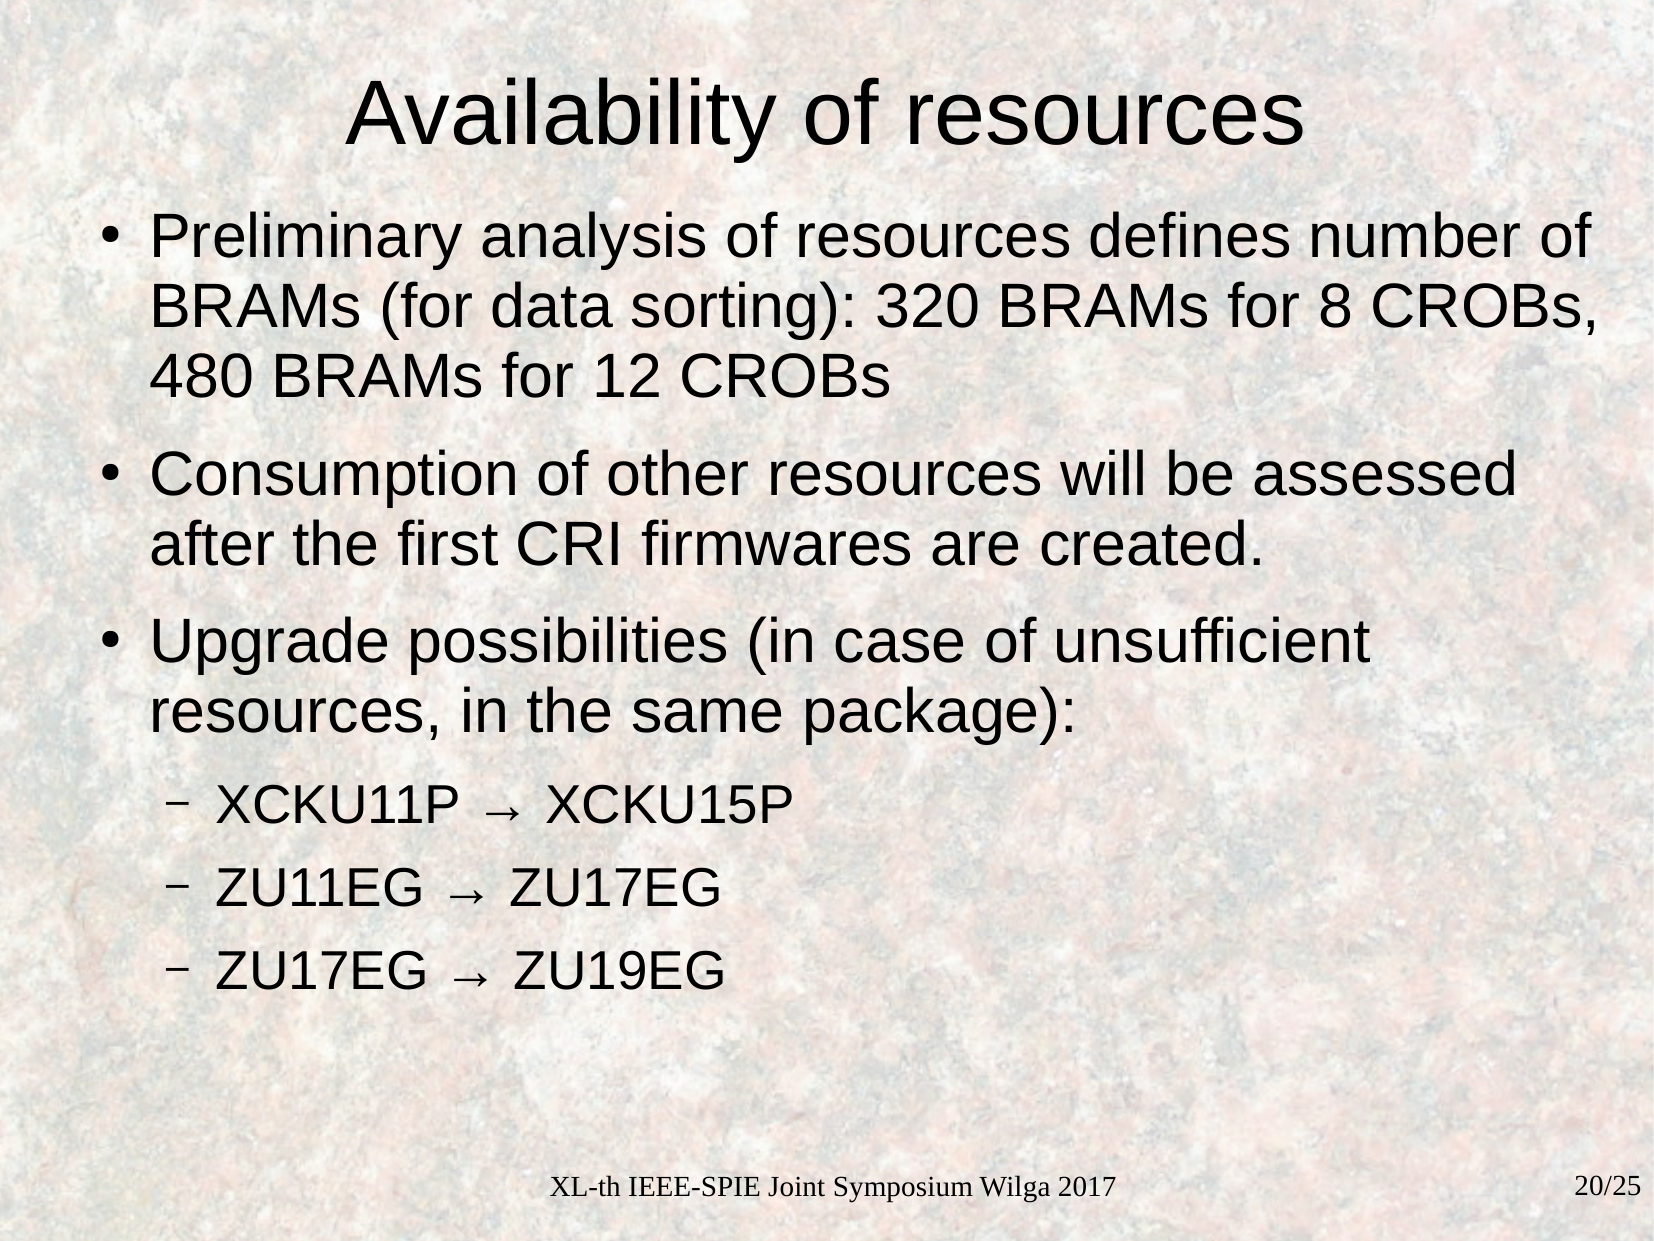

# Availability of resources
Preliminary analysis of resources defines number of BRAMs (for data sorting): 320 BRAMs for 8 CROBs, 480 BRAMs for 12 CROBs
Consumption of other resources will be assessed after the first CRI firmwares are created.
Upgrade possibilities (in case of unsufficient resources, in the same package):
XCKU11P → XCKU15P
ZU11EG → ZU17EG
ZU17EG → ZU19EG
20
CBM Collaboration Meeting 03.2017